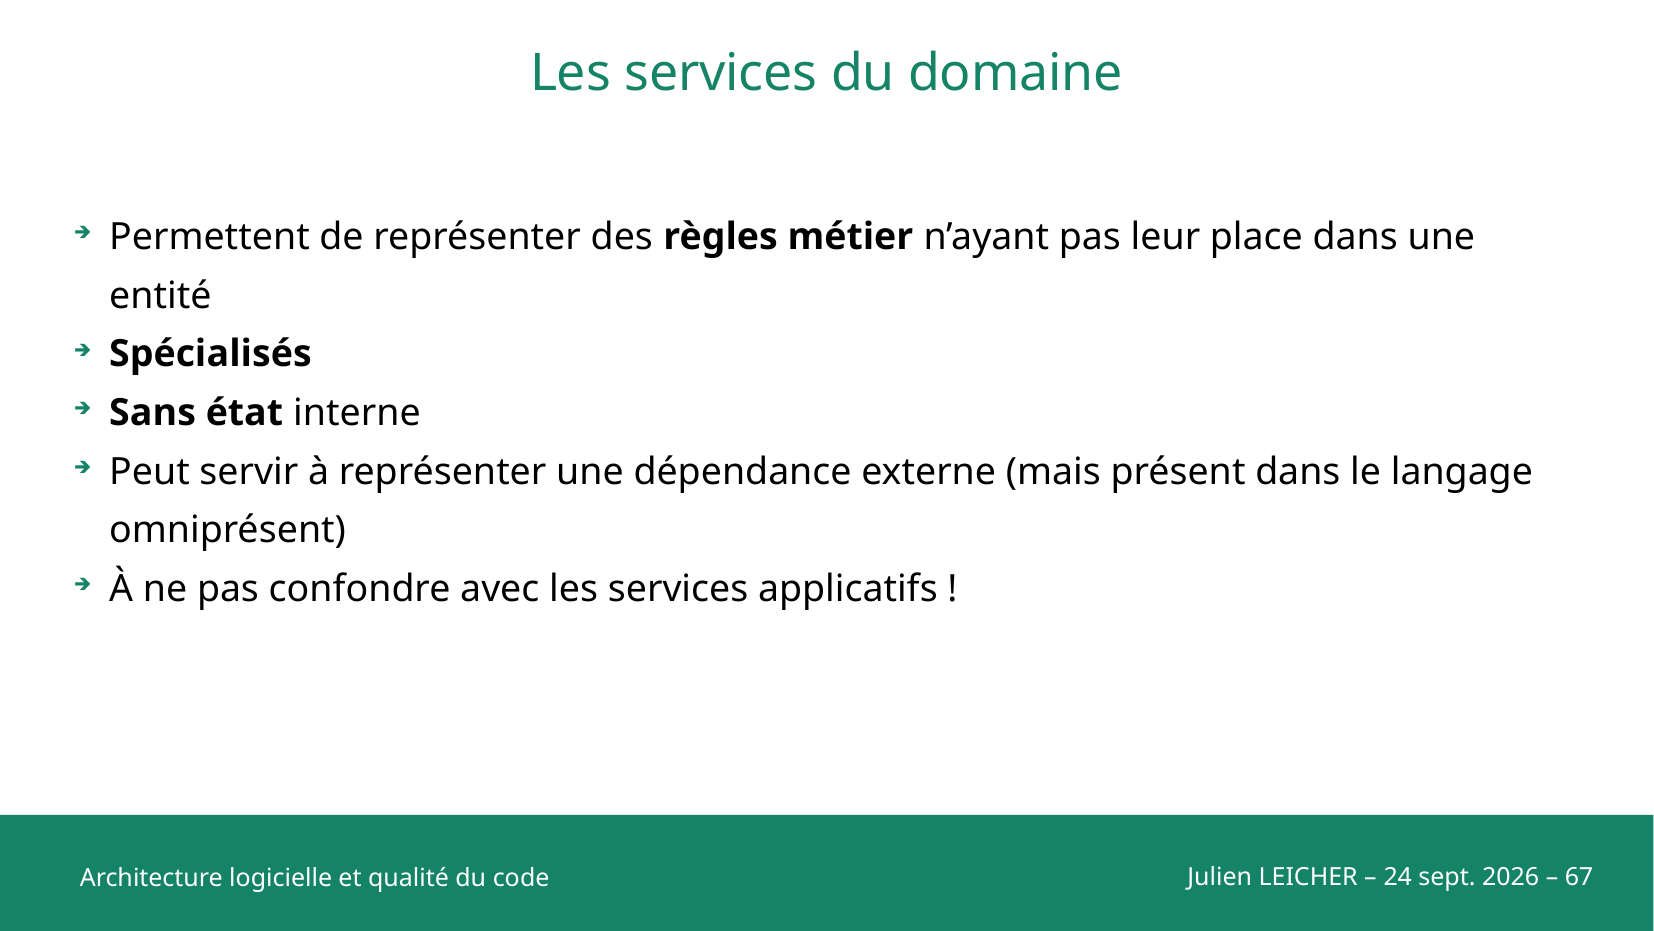

Les services du domaine
Permettent de représenter des règles métier n’ayant pas leur place dans une entité
Spécialisés
Sans état interne
Peut servir à représenter une dépendance externe (mais présent dans le langage omniprésent)
À ne pas confondre avec les services applicatifs !
Julien LEICHER – –
Architecture logicielle et qualité du code